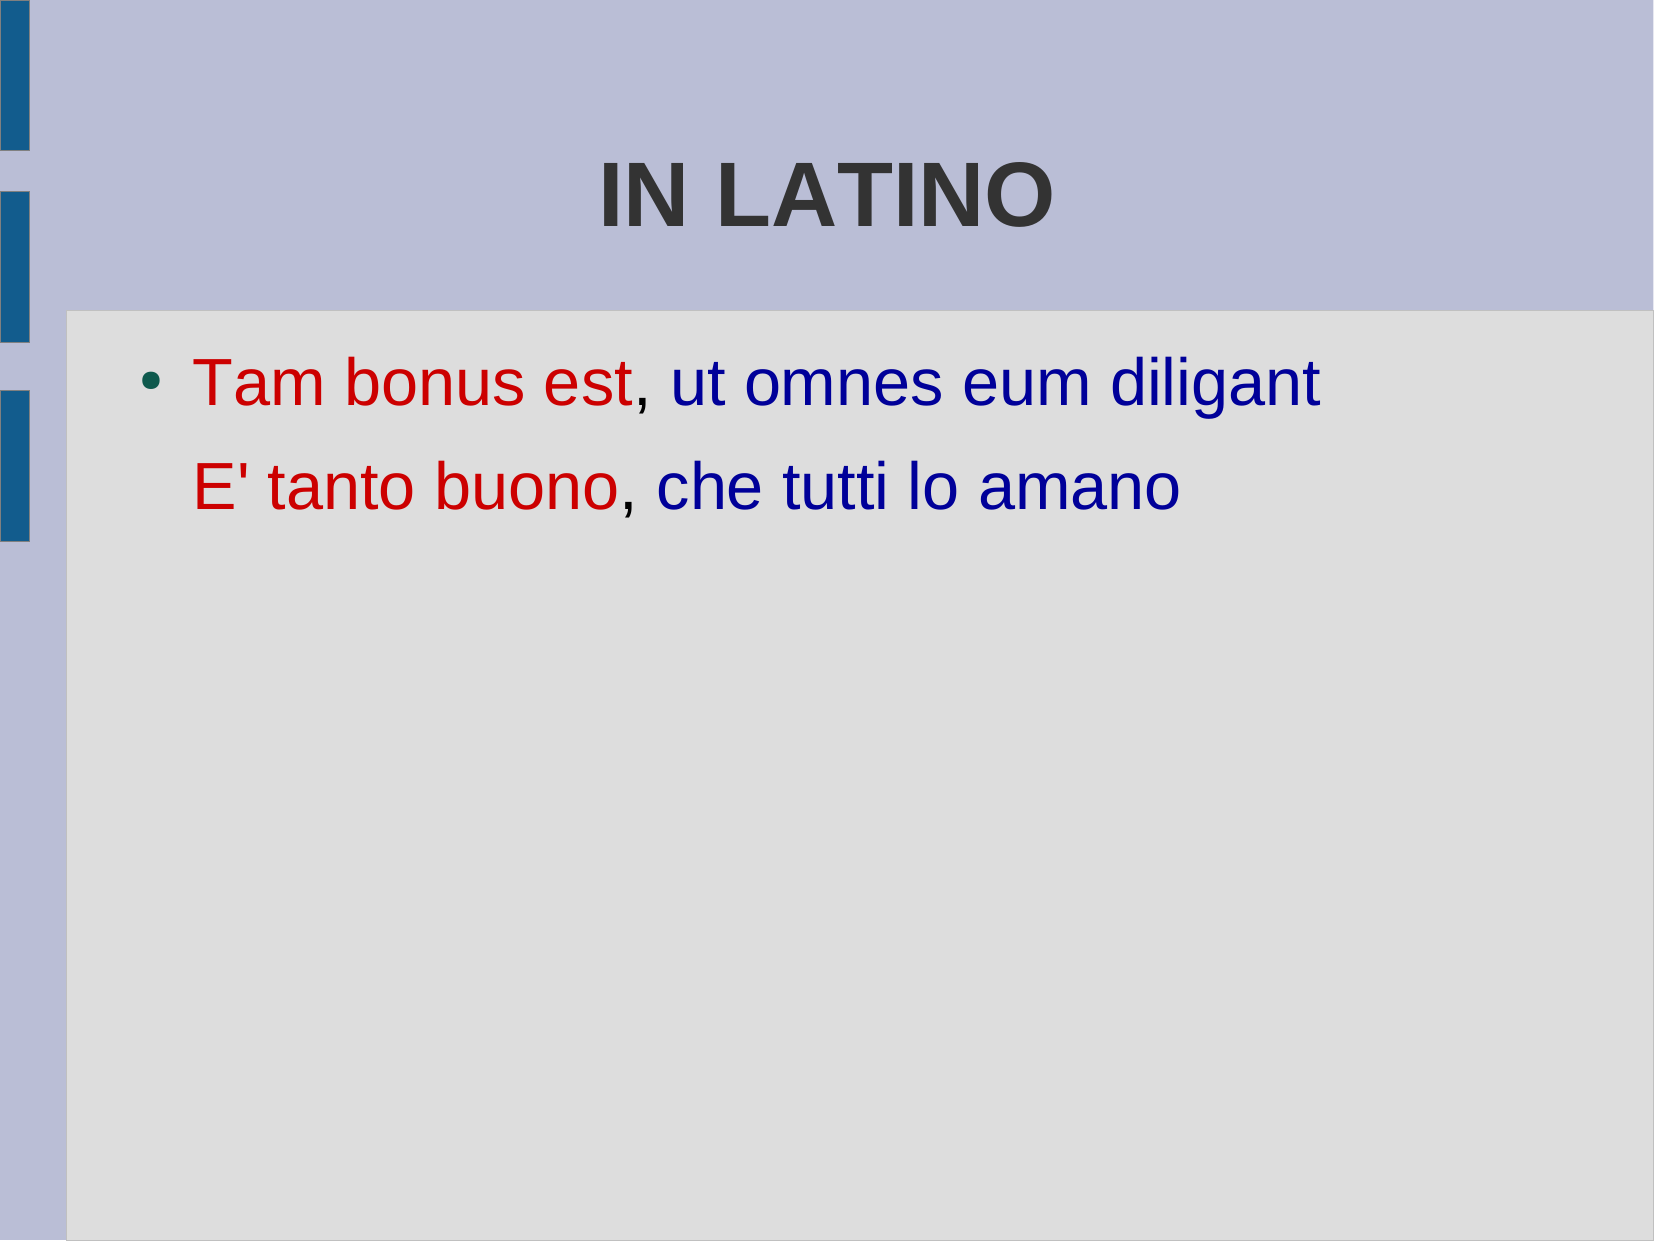

# IN LATINO
Tam bonus est, ut omnes eum diligant
E' tanto buono, che tutti lo amano